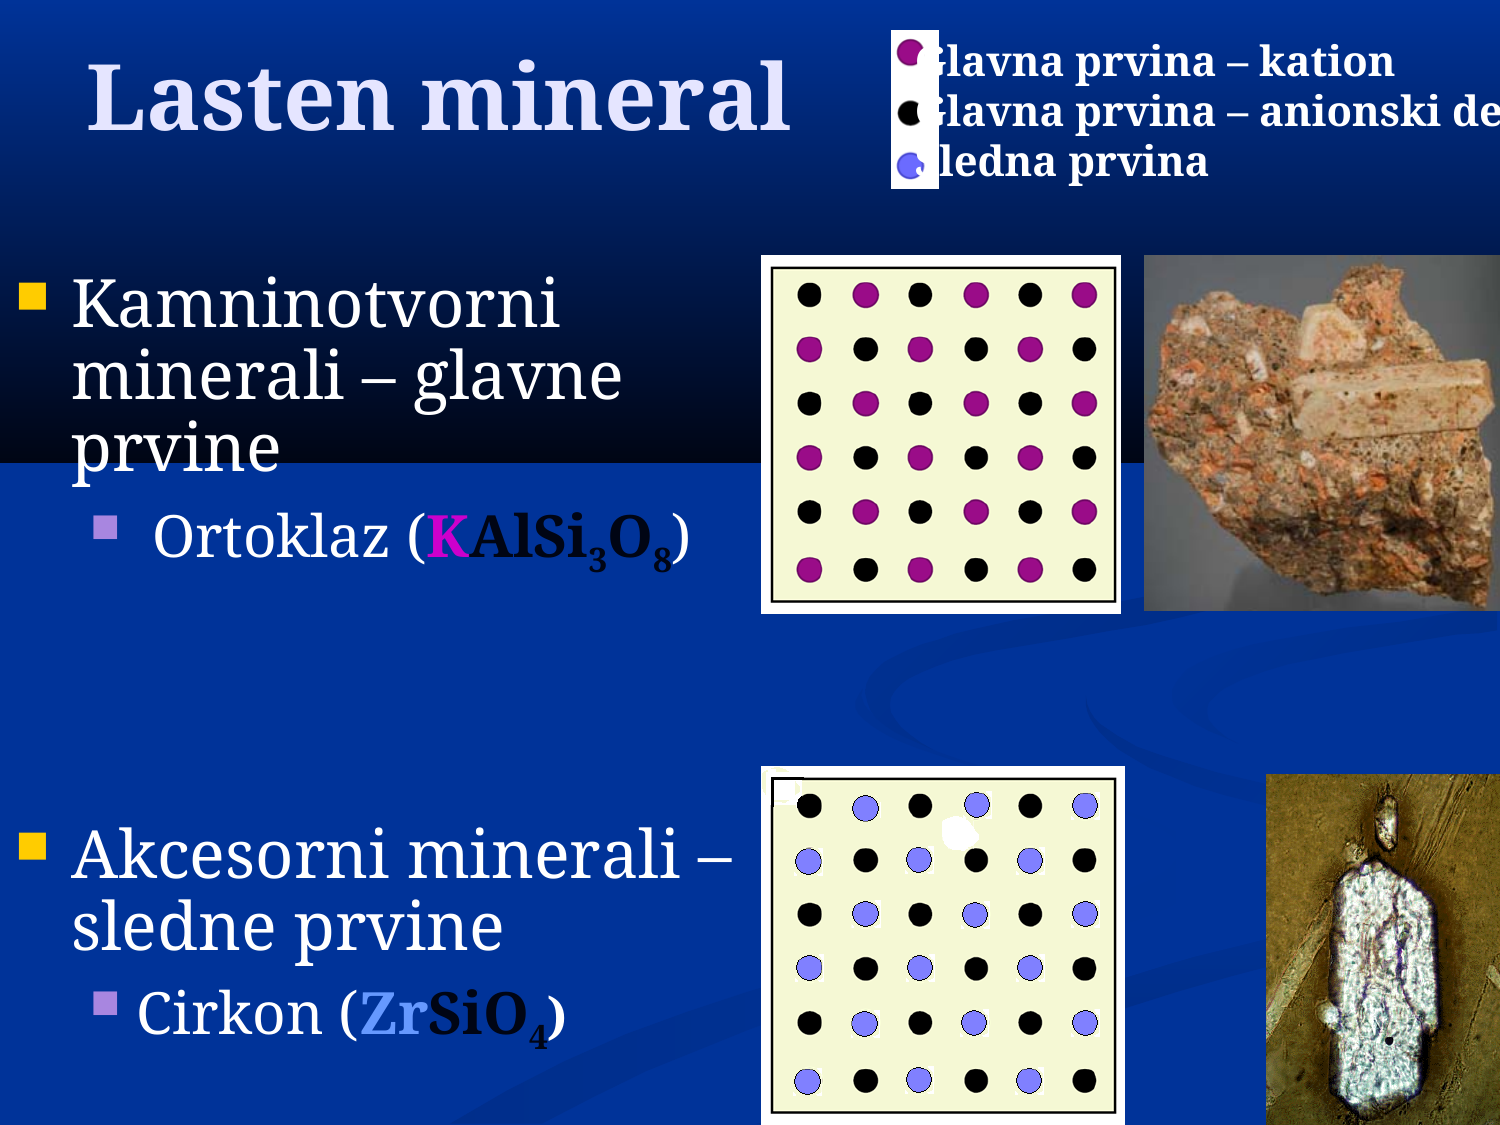

# Lasten mineral
Glavna prvina – kation
Glavna prvina – anionski del
Sledna prvina
Kamninotvorni minerali – glavne prvine
 Ortoklaz (KAlSi3O8)
Akcesorni minerali – sledne prvine
Cirkon (ZrSiO4)